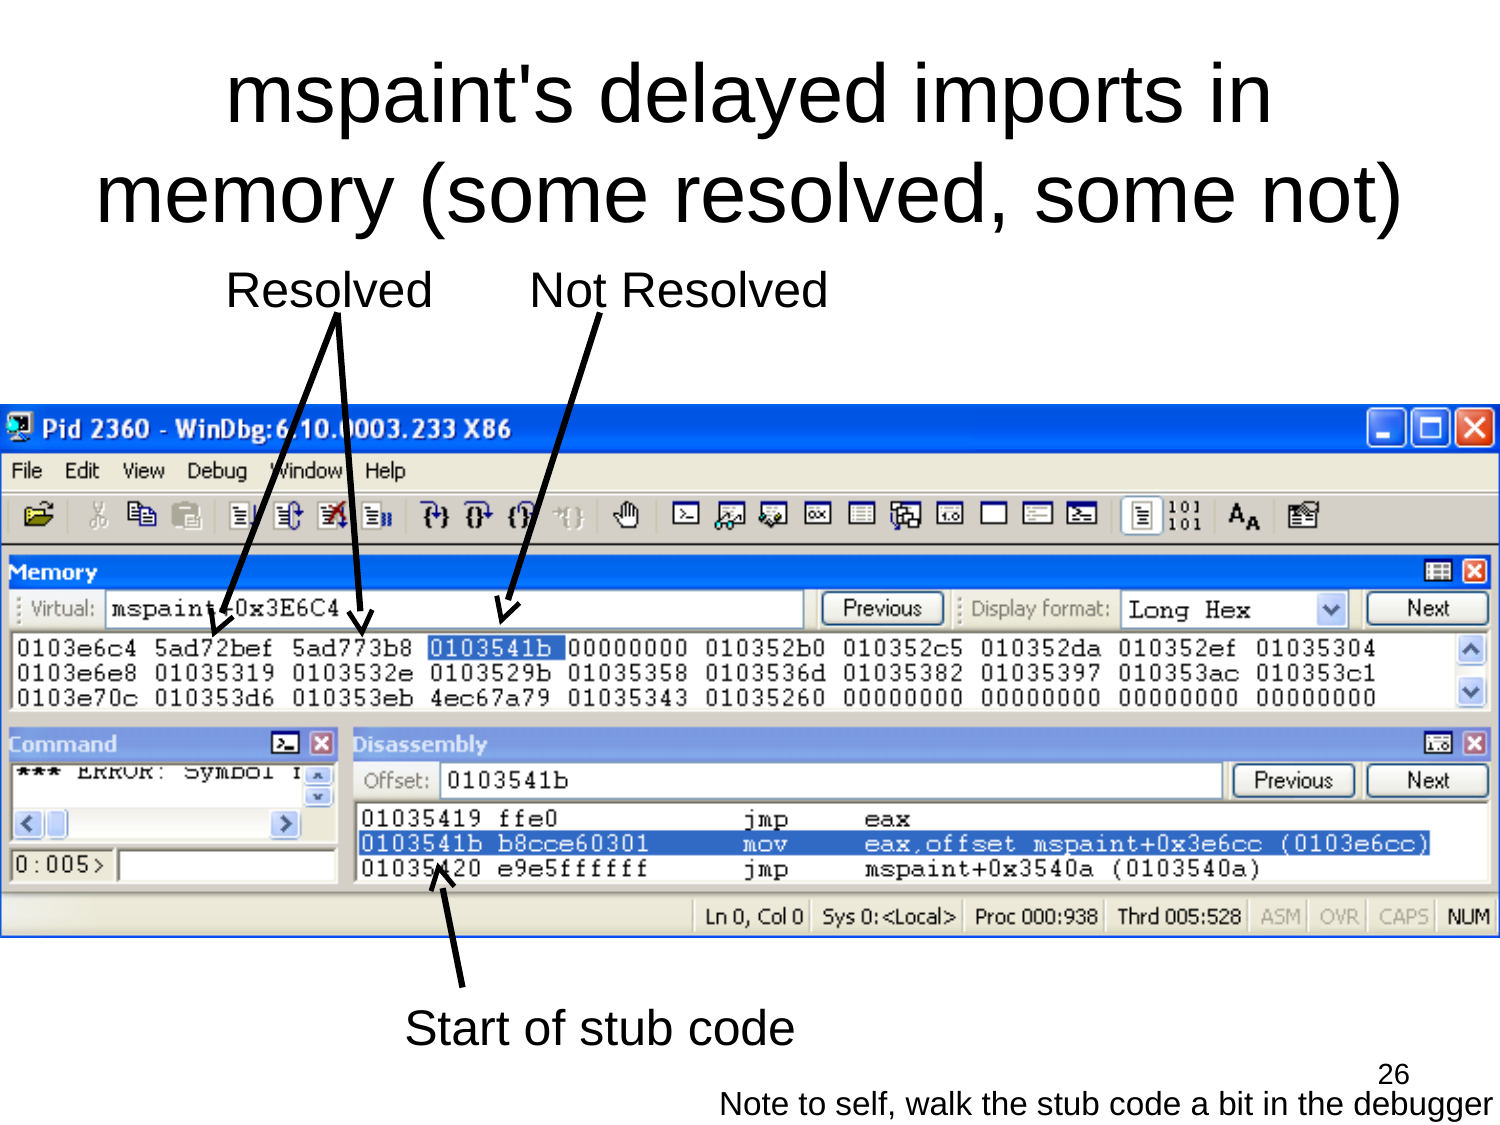

# mspaint's delayed imports in memory (some resolved, some not)
Resolved
Not Resolved
Start of stub code
Note to self, walk the stub code a bit in the debugger